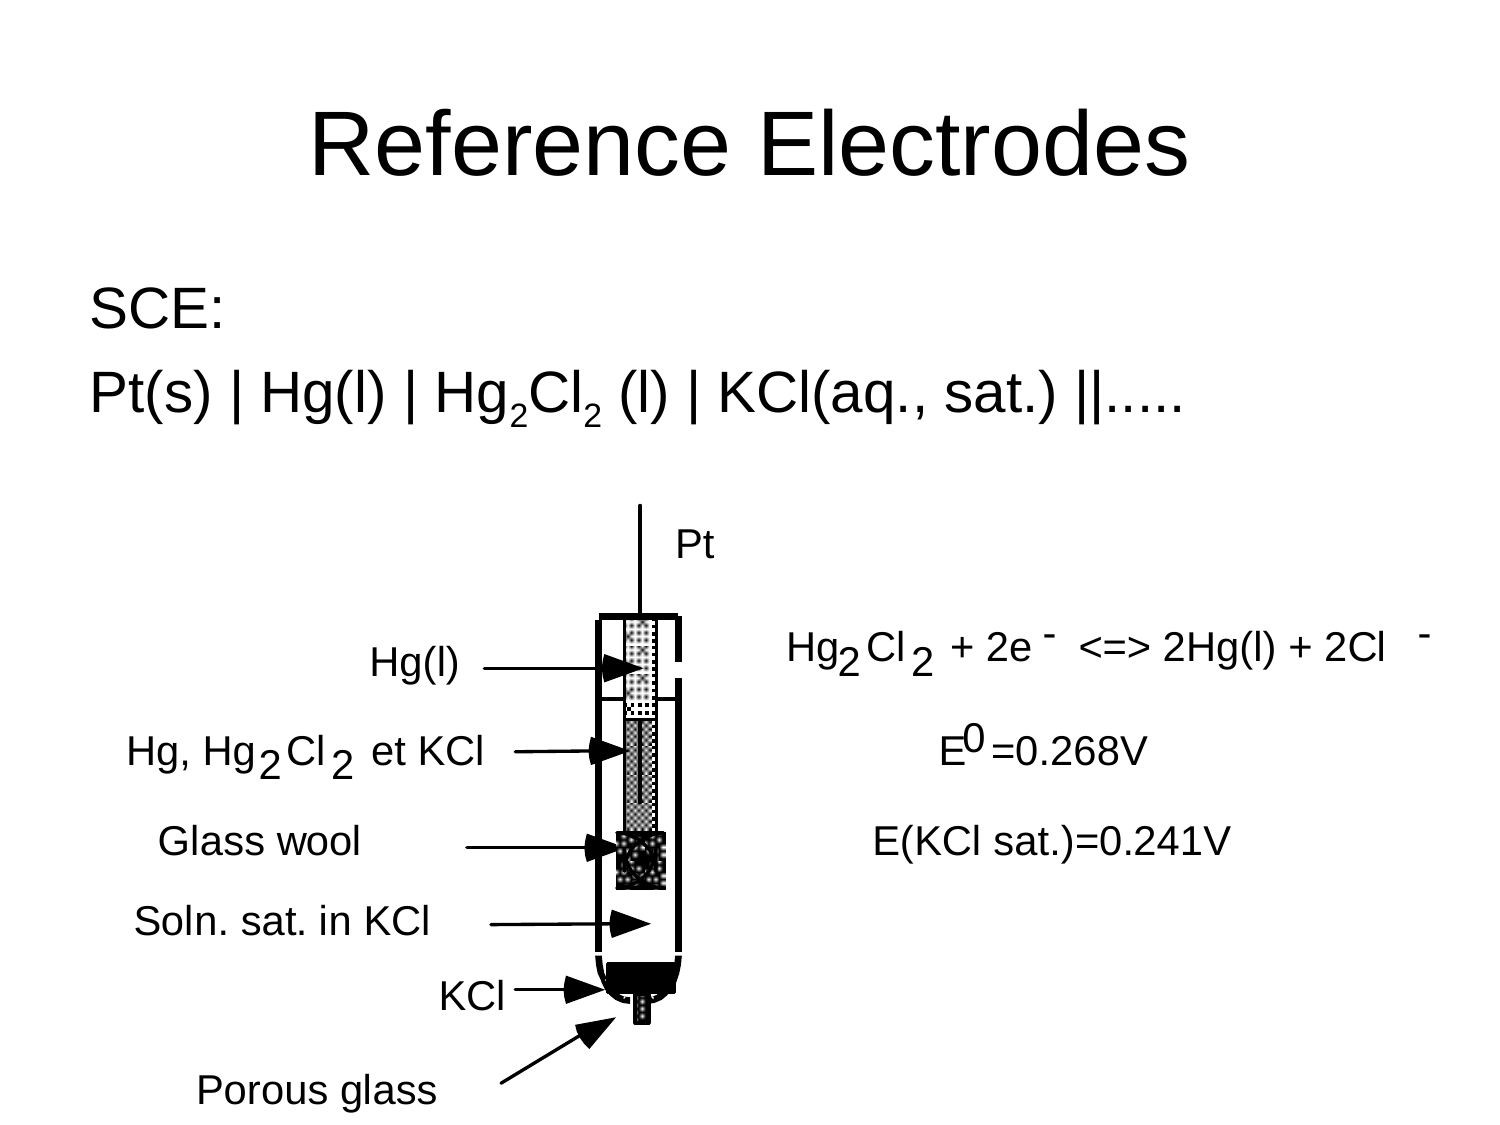

# Reference Electrodes
SCE:
Pt(s) | Hg(l) | Hg2Cl2 (l) | KCl(aq., sat.) ||.....